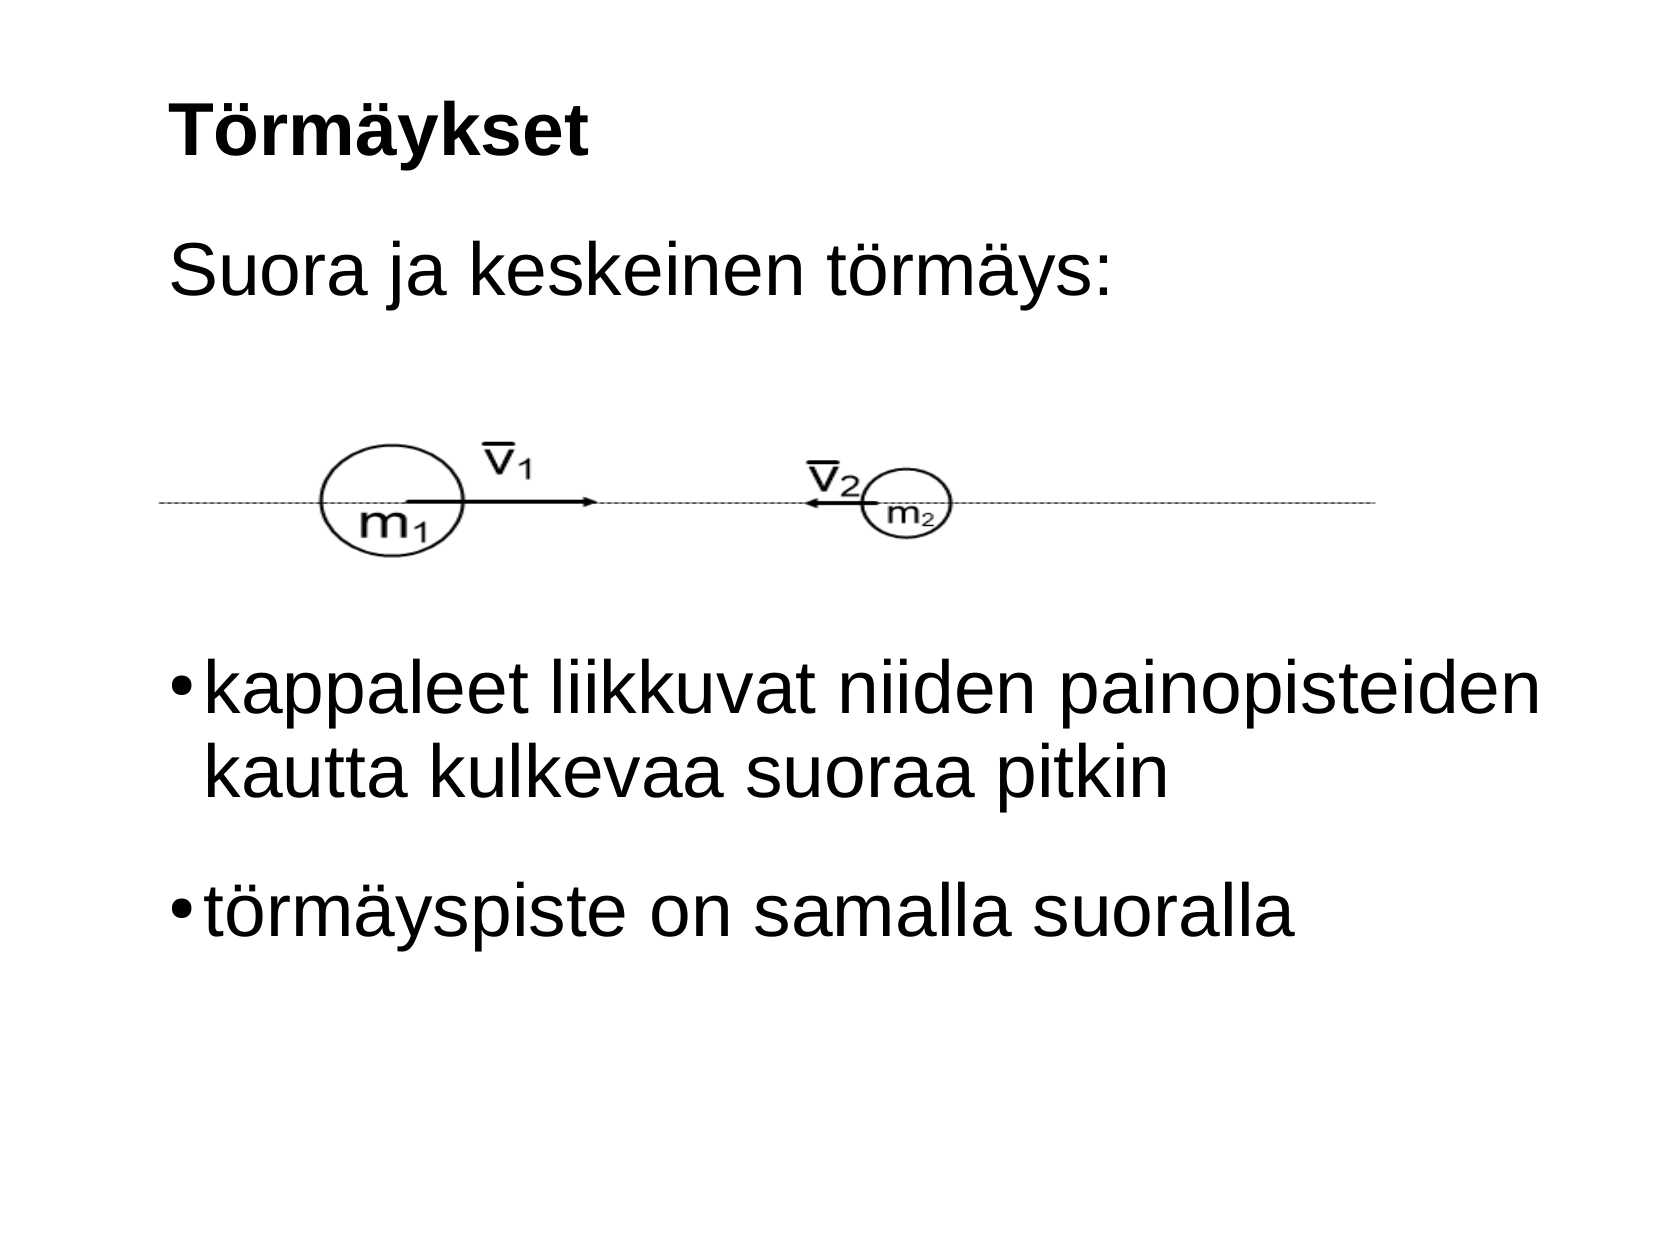

Törmäykset
Suora ja keskeinen törmäys:
kappaleet liikkuvat niiden painopisteiden kautta kulkevaa suoraa pitkin
törmäyspiste on samalla suoralla